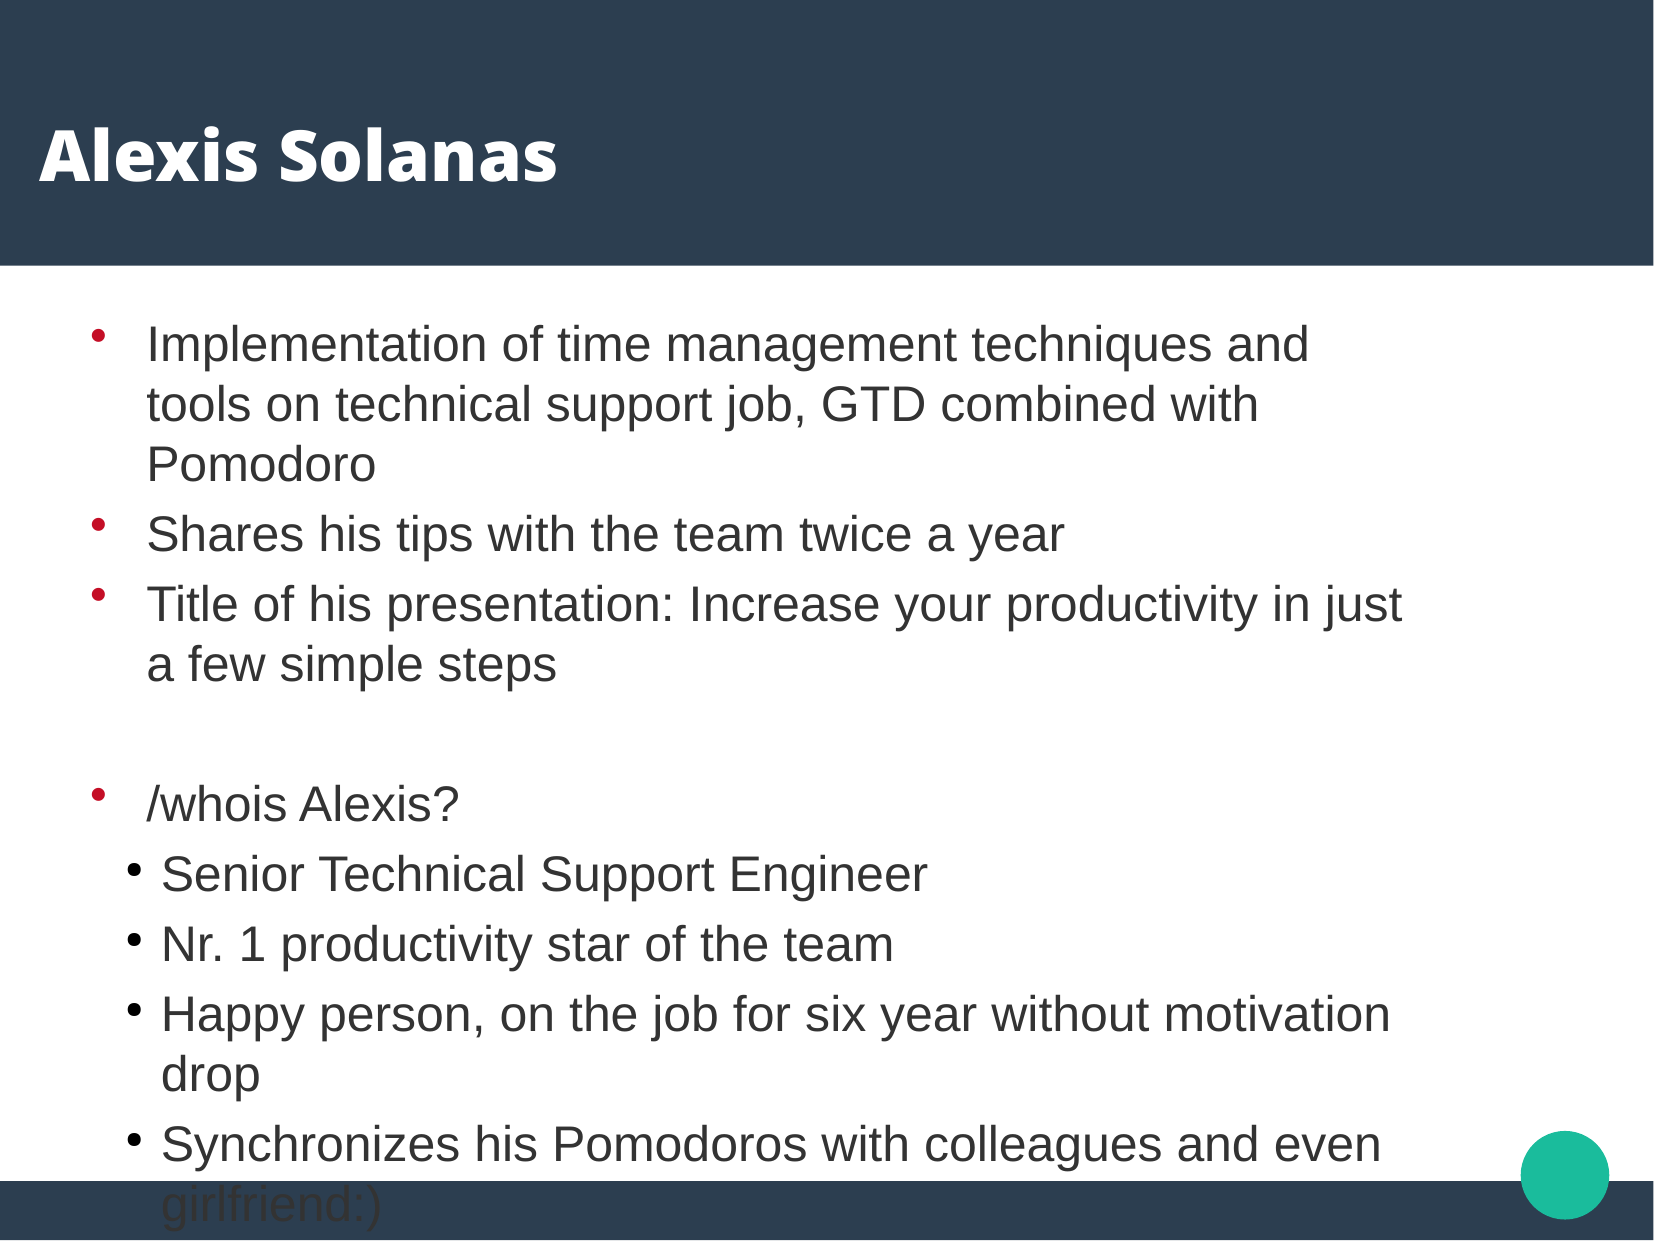

# Alexis Solanas
Implementation of time management techniques and tools on technical support job, GTD combined with Pomodoro
Shares his tips with the team twice a year
Title of his presentation: Increase your productivity in just a few simple steps
/whois Alexis?
Senior Technical Support Engineer
Nr. 1 productivity star of the team
Happy person, on the job for six year without motivation drop
Synchronizes his Pomodoros with colleagues and even girlfriend:)